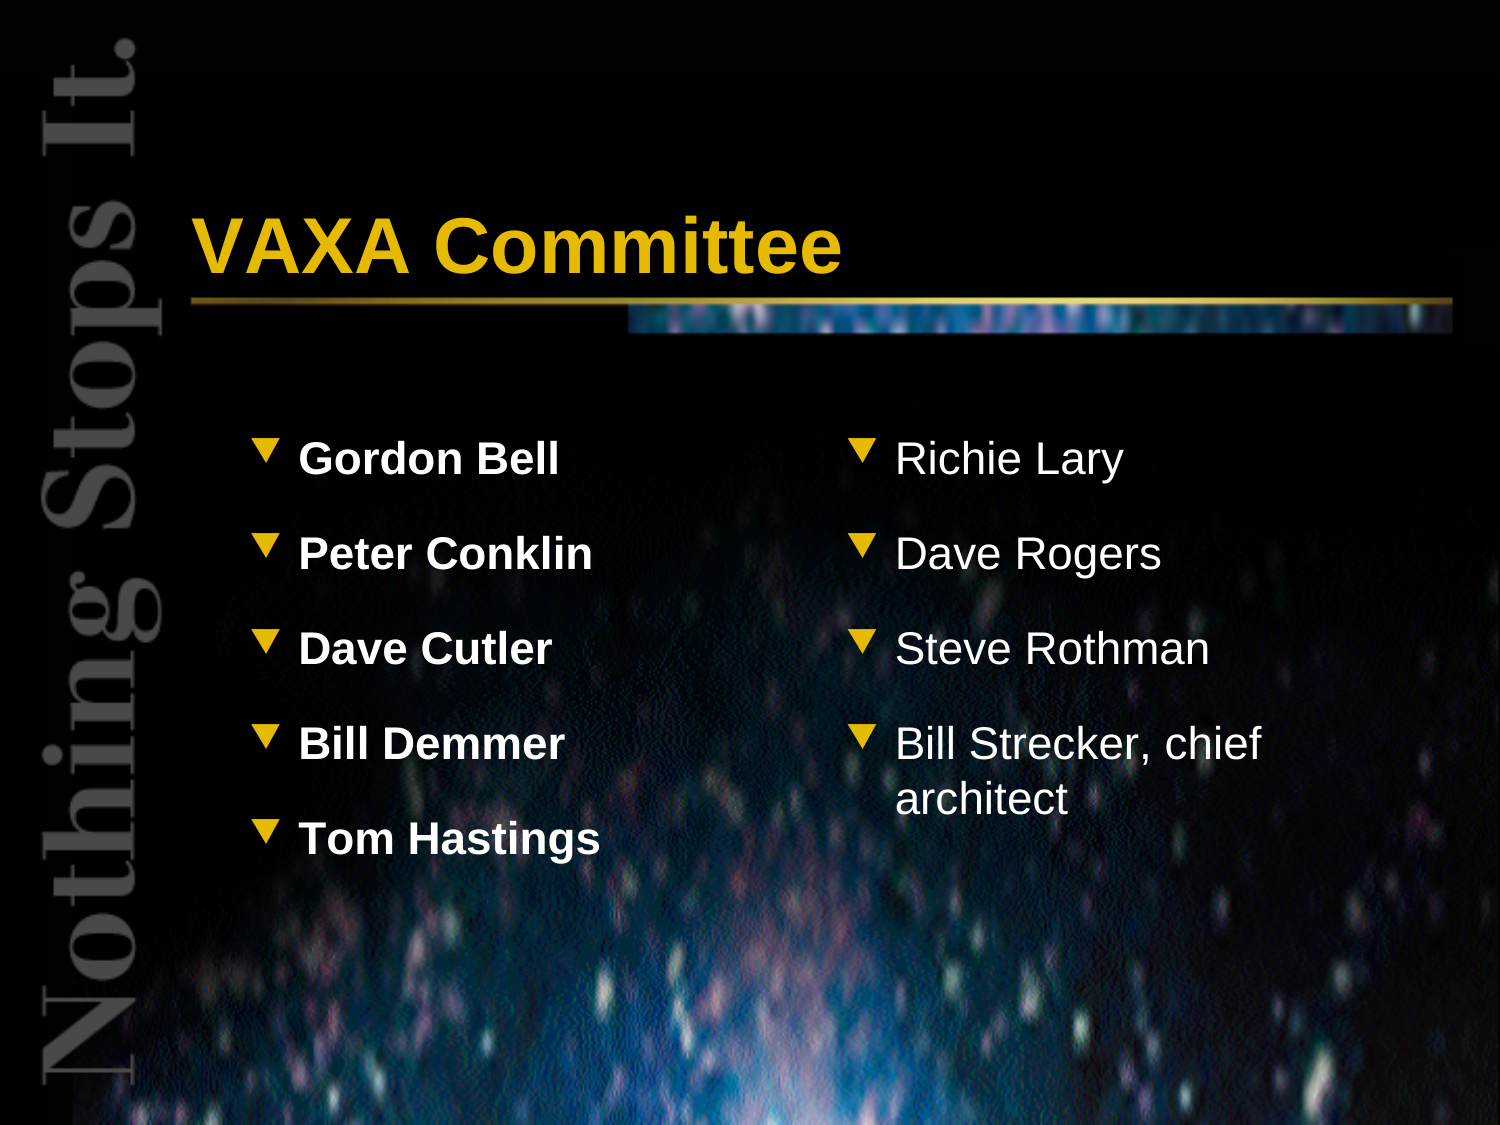

# VAXA Committee
Gordon Bell
Peter Conklin
Dave Cutler
Bill Demmer
Tom Hastings
Richie Lary
Dave Rogers
Steve Rothman
Bill Strecker, chief architect